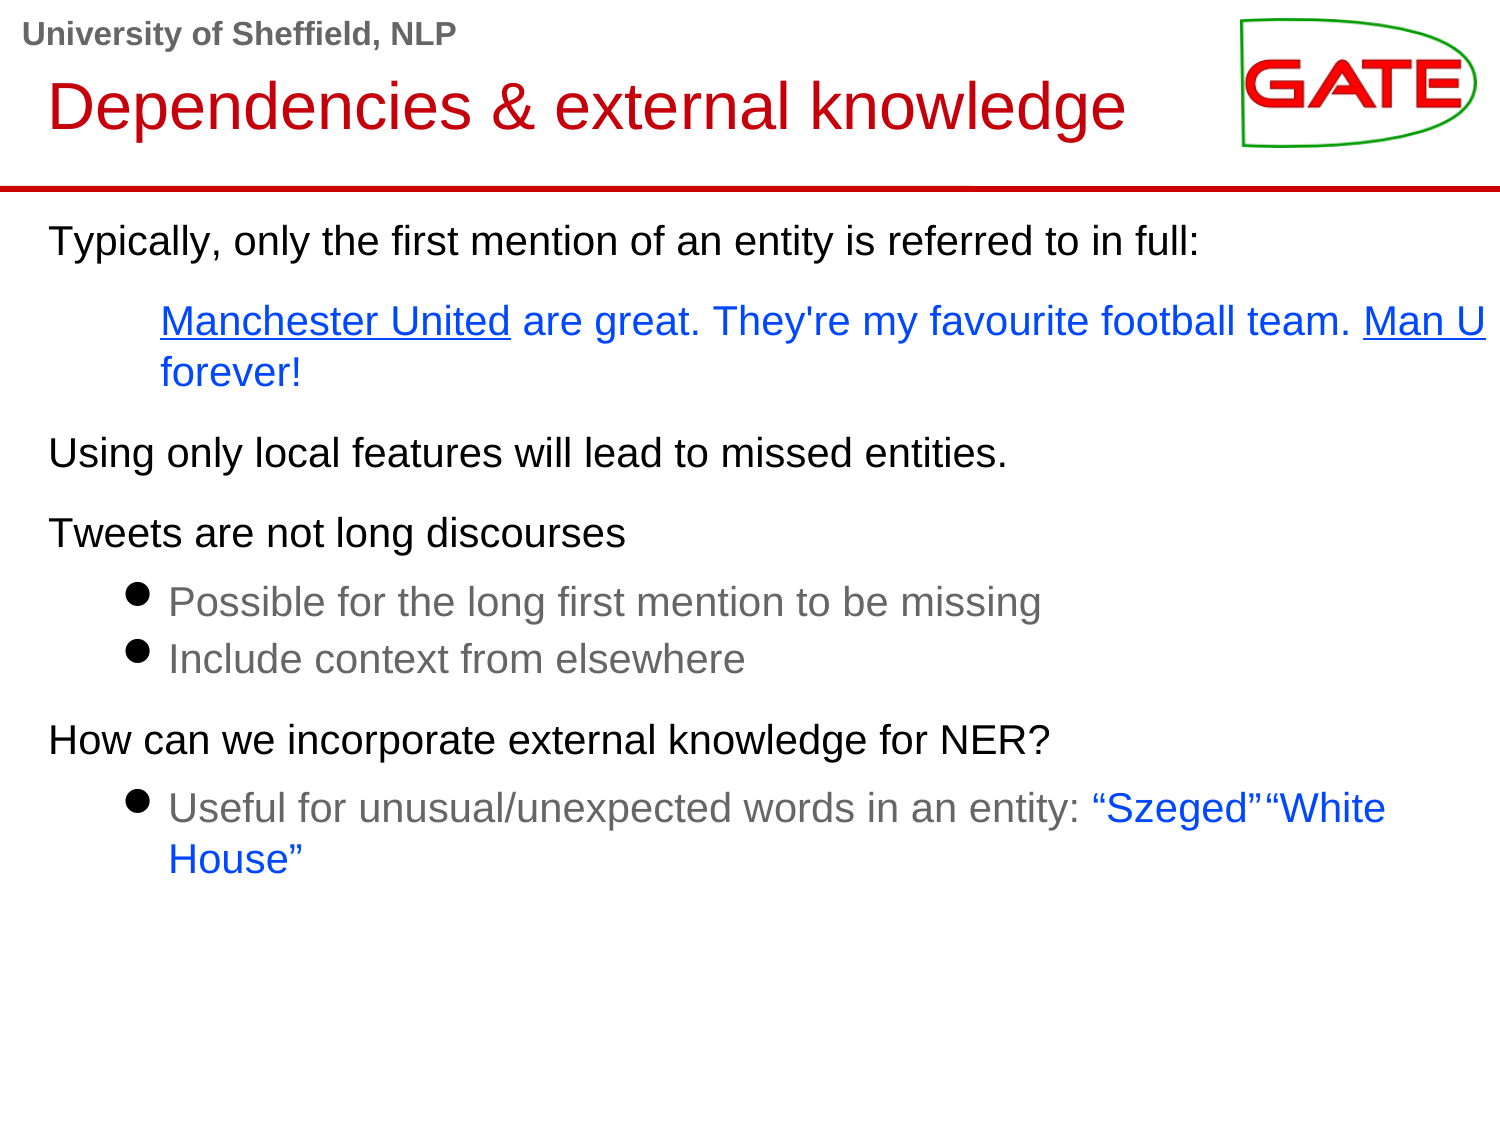

Dependencies & external knowledge
Typically, only the first mention of an entity is referred to in full:
	Manchester United are great. They're my favourite football team. Man U forever!
Using only local features will lead to missed entities.
Tweets are not long discourses
Possible for the long first mention to be missing
Include context from elsewhere
How can we incorporate external knowledge for NER?
Useful for unusual/unexpected words in an entity: “Szeged”	“White House”